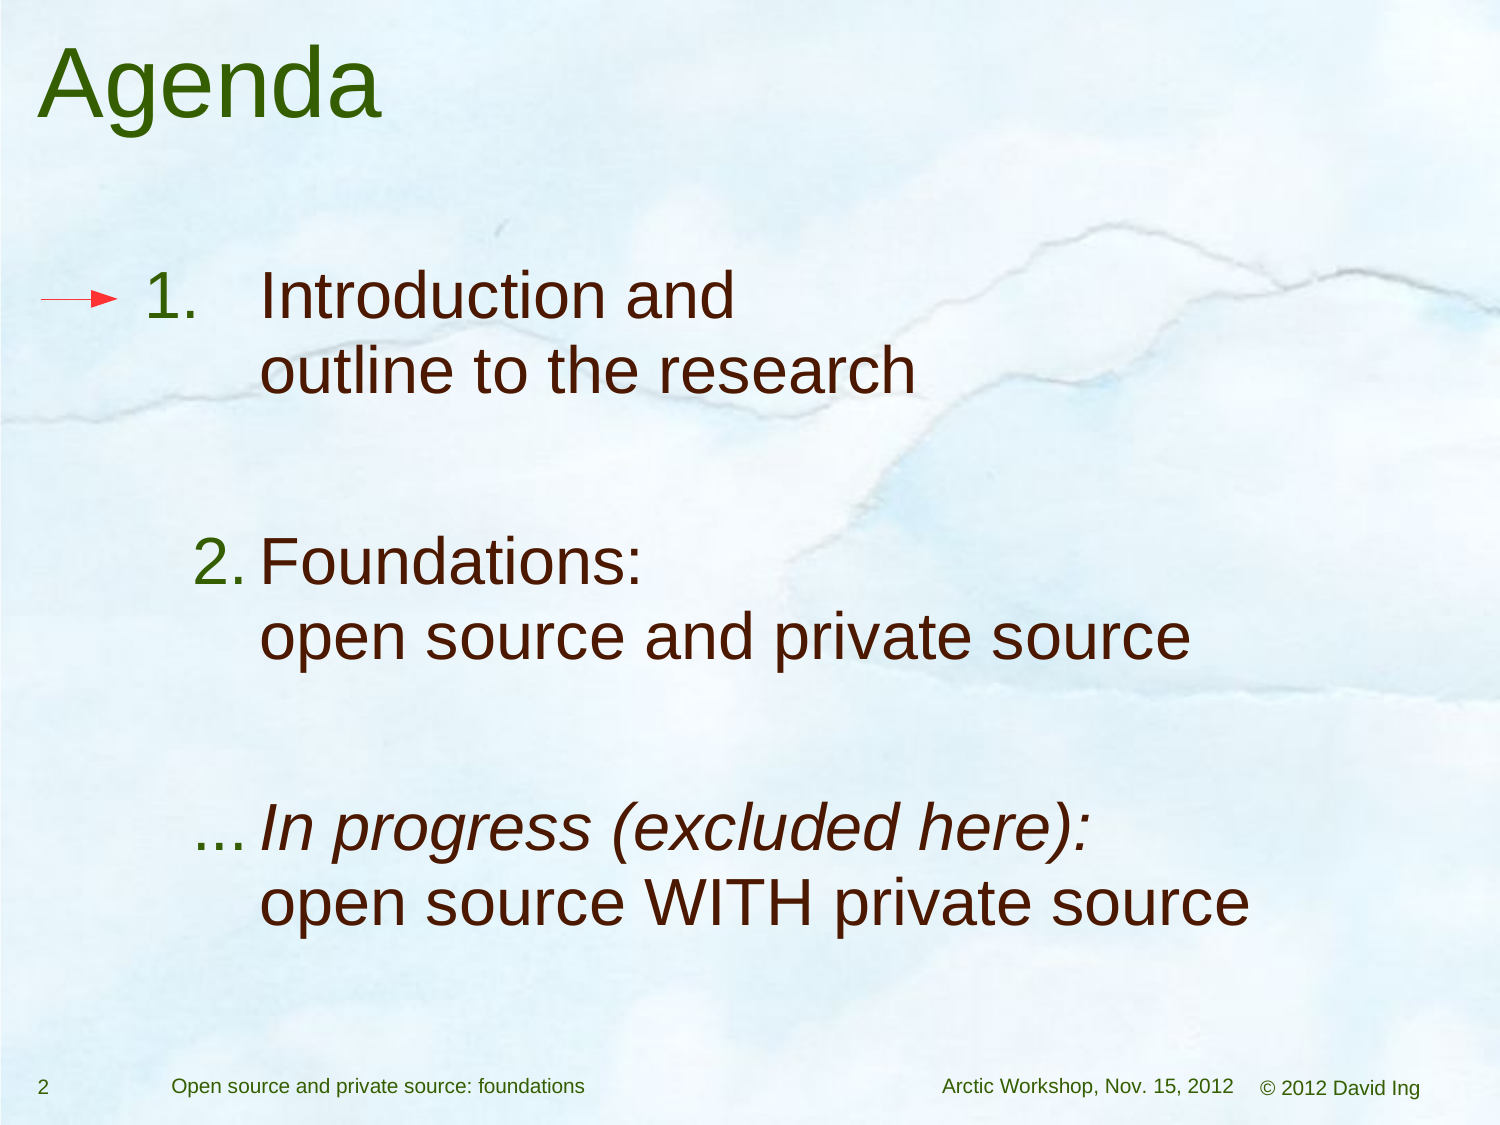

# Agenda
| 1. | Introduction and outline to the research |
| --- | --- |
| 2. | Foundations: open source and private source |
| ... | In progress (excluded here): open source WITH private source |
Open source and private source: foundations
Arctic Workshop, Nov. 15, 2012
2